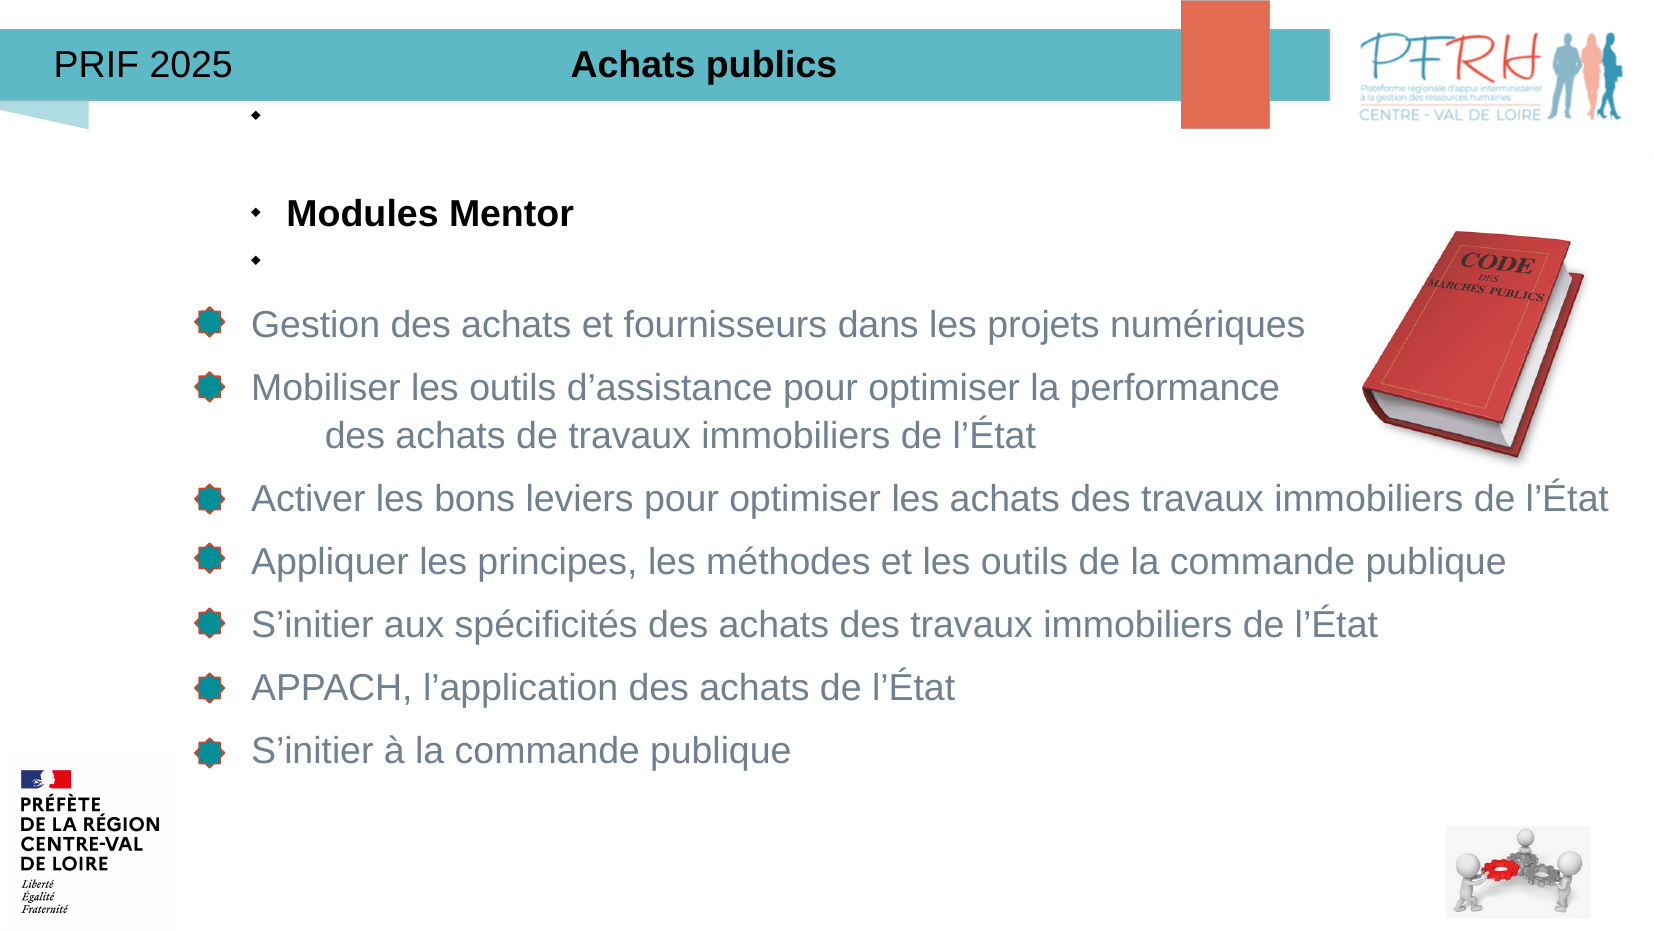

PRIF 2025					Achats publics
Modules Mentor
Gestion des achats et fournisseurs dans les projets numériques
Mobiliser les outils d’assistance pour optimiser la performance
	des achats de travaux immobiliers de l’État
Activer les bons leviers pour optimiser les achats des travaux immobiliers de l’État
Appliquer les principes, les méthodes et les outils de la commande publique
S’initier aux spécificités des achats des travaux immobiliers de l’État
APPACH, l’application des achats de l’État
S’initier à la commande publique